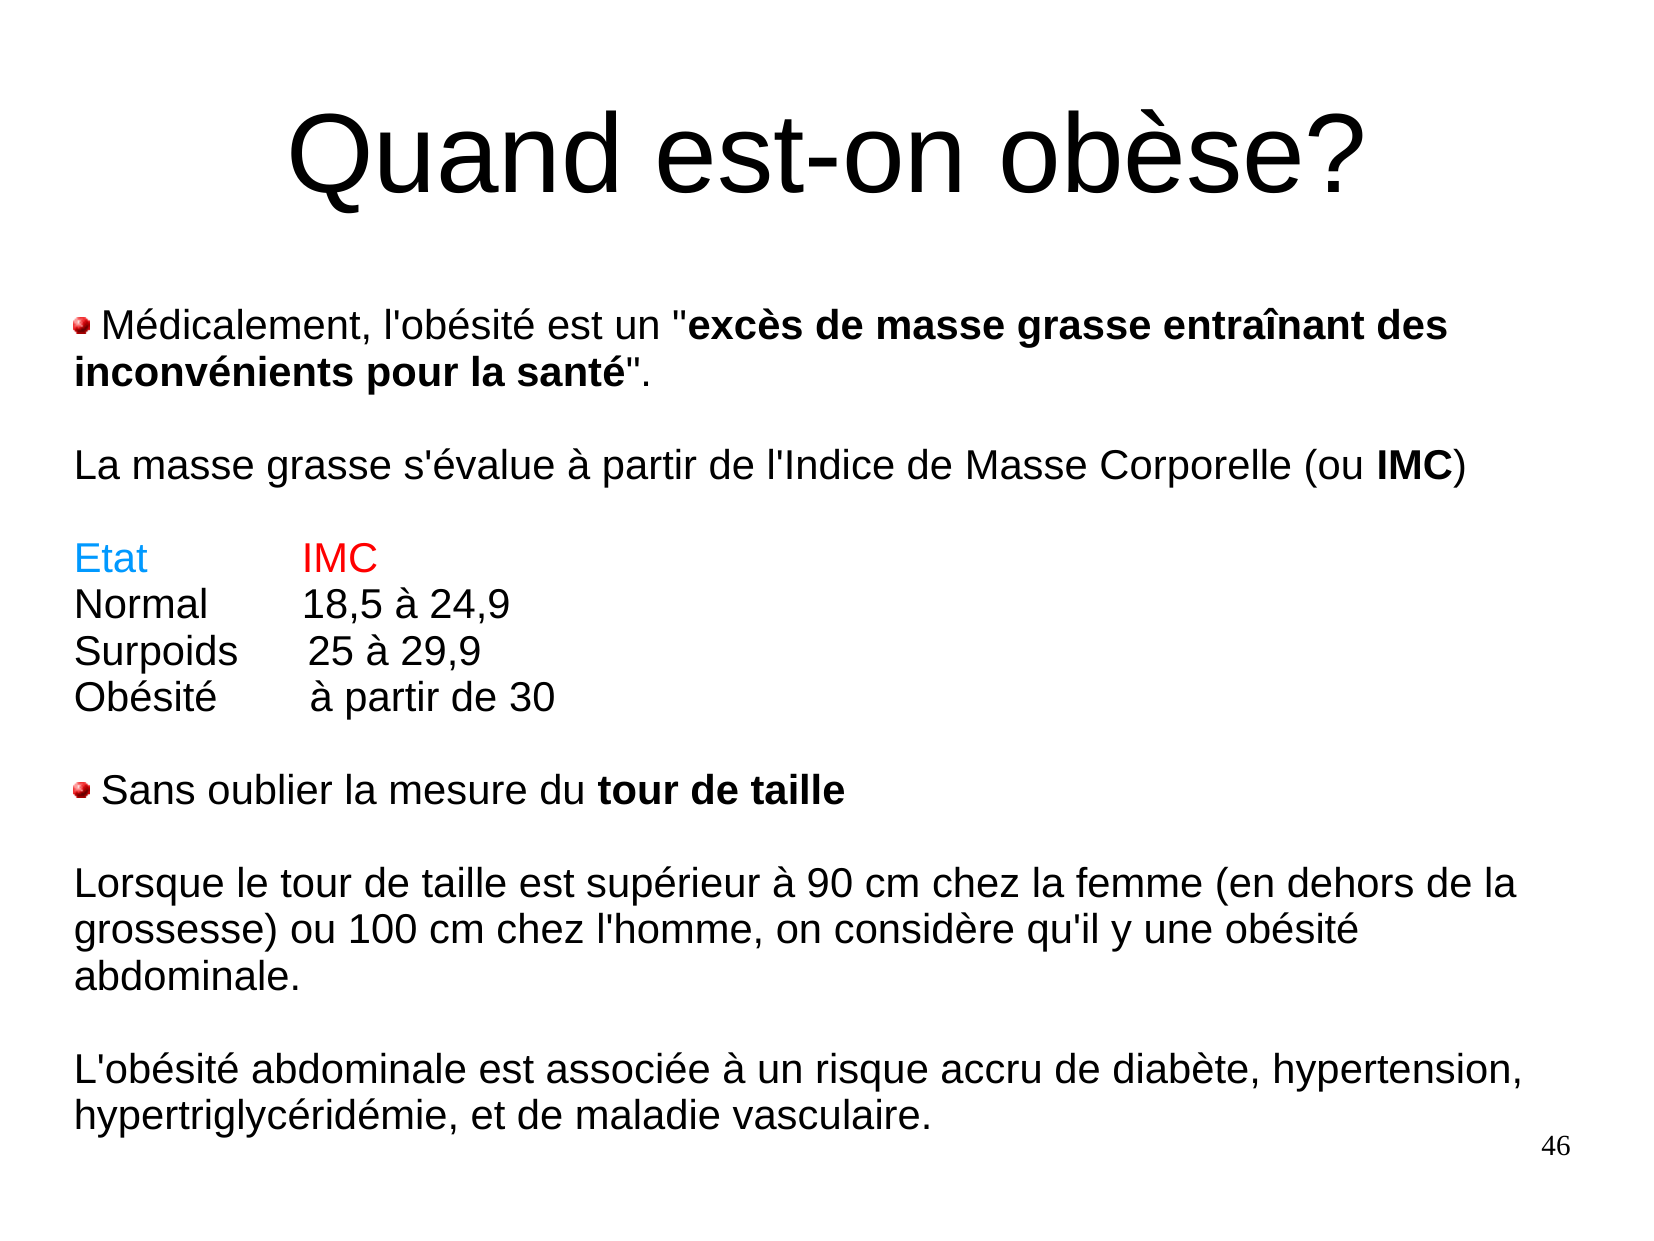

# Quand est-on obèse?
 Médicalement, l'obésité est un "excès de masse grasse entraînant des inconvénients pour la santé".
La masse grasse s'évalue à partir de l'Indice de Masse Corporelle (ou IMC)
Etat 	 IMC
Normal 	 18,5 à 24,9
Surpoids 25 à 29,9
Obésité à partir de 30
 Sans oublier la mesure du tour de taille
Lorsque le tour de taille est supérieur à 90 cm chez la femme (en dehors de la grossesse) ou 100 cm chez l'homme, on considère qu'il y une obésité abdominale.
L'obésité abdominale est associée à un risque accru de diabète, hypertension, hypertriglycéridémie, et de maladie vasculaire.
46